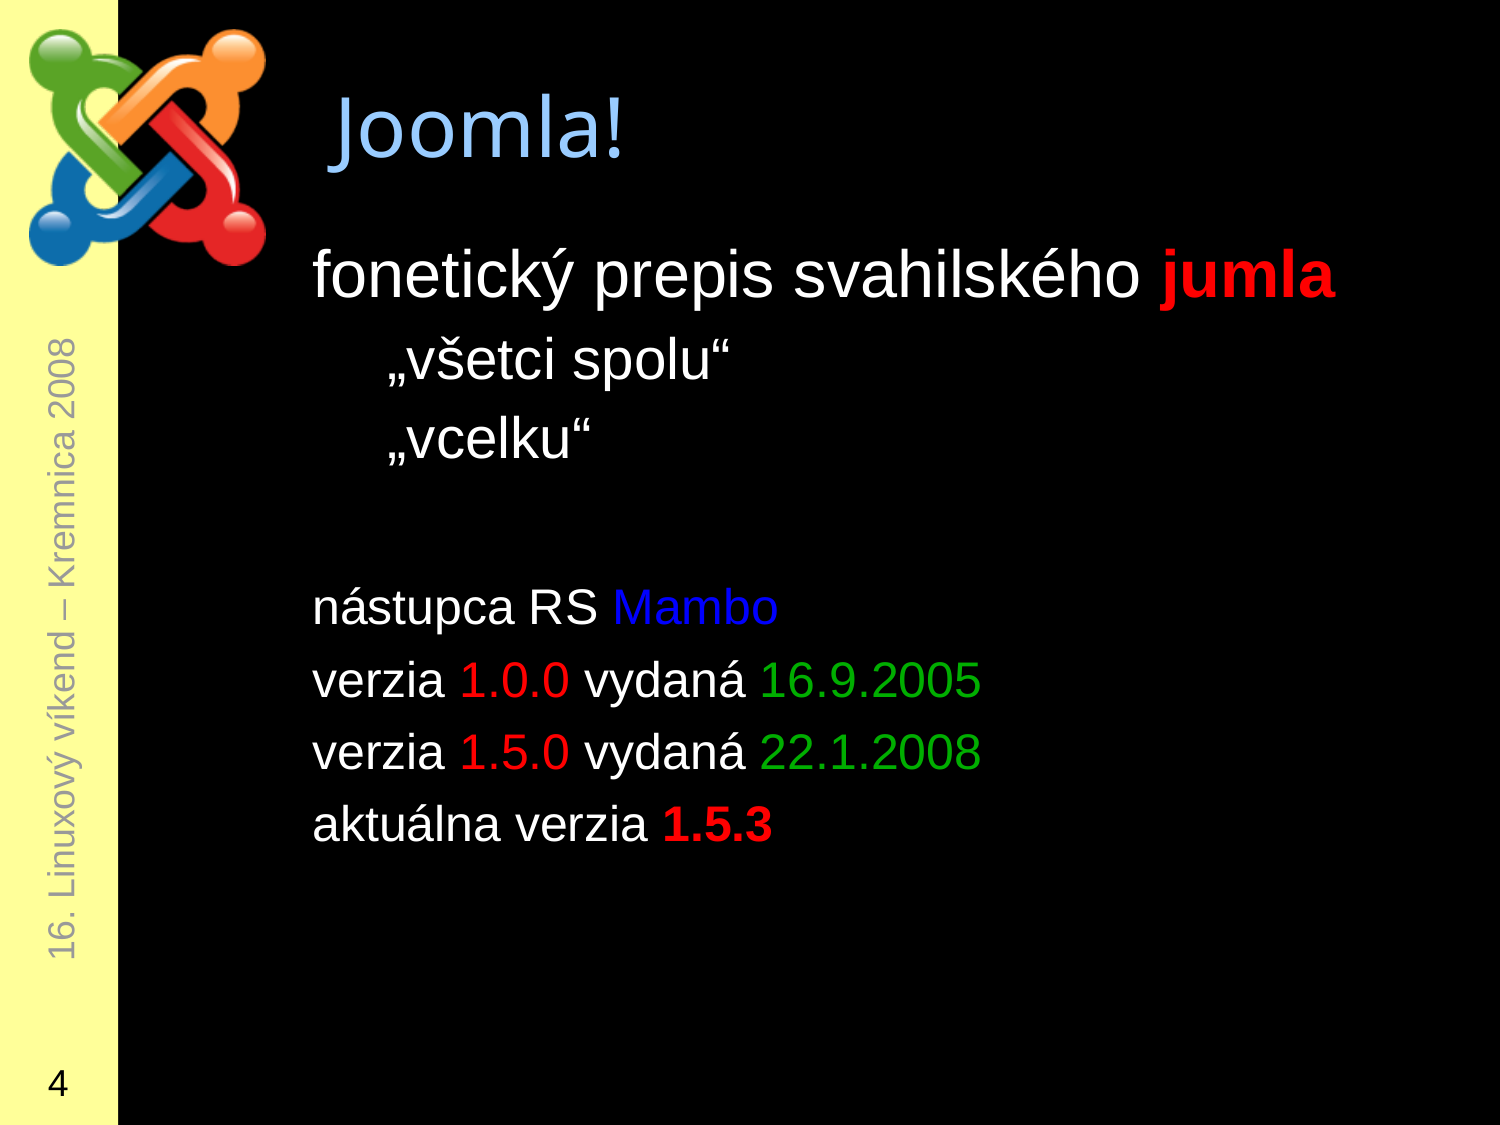

# Joomla!
fonetický prepis svahilského jumla
„všetci spolu“
„vcelku“
nástupca RS Mambo
verzia 1.0.0 vydaná 16.9.2005
verzia 1.5.0 vydaná 22.1.2008
aktuálna verzia 1.5.3